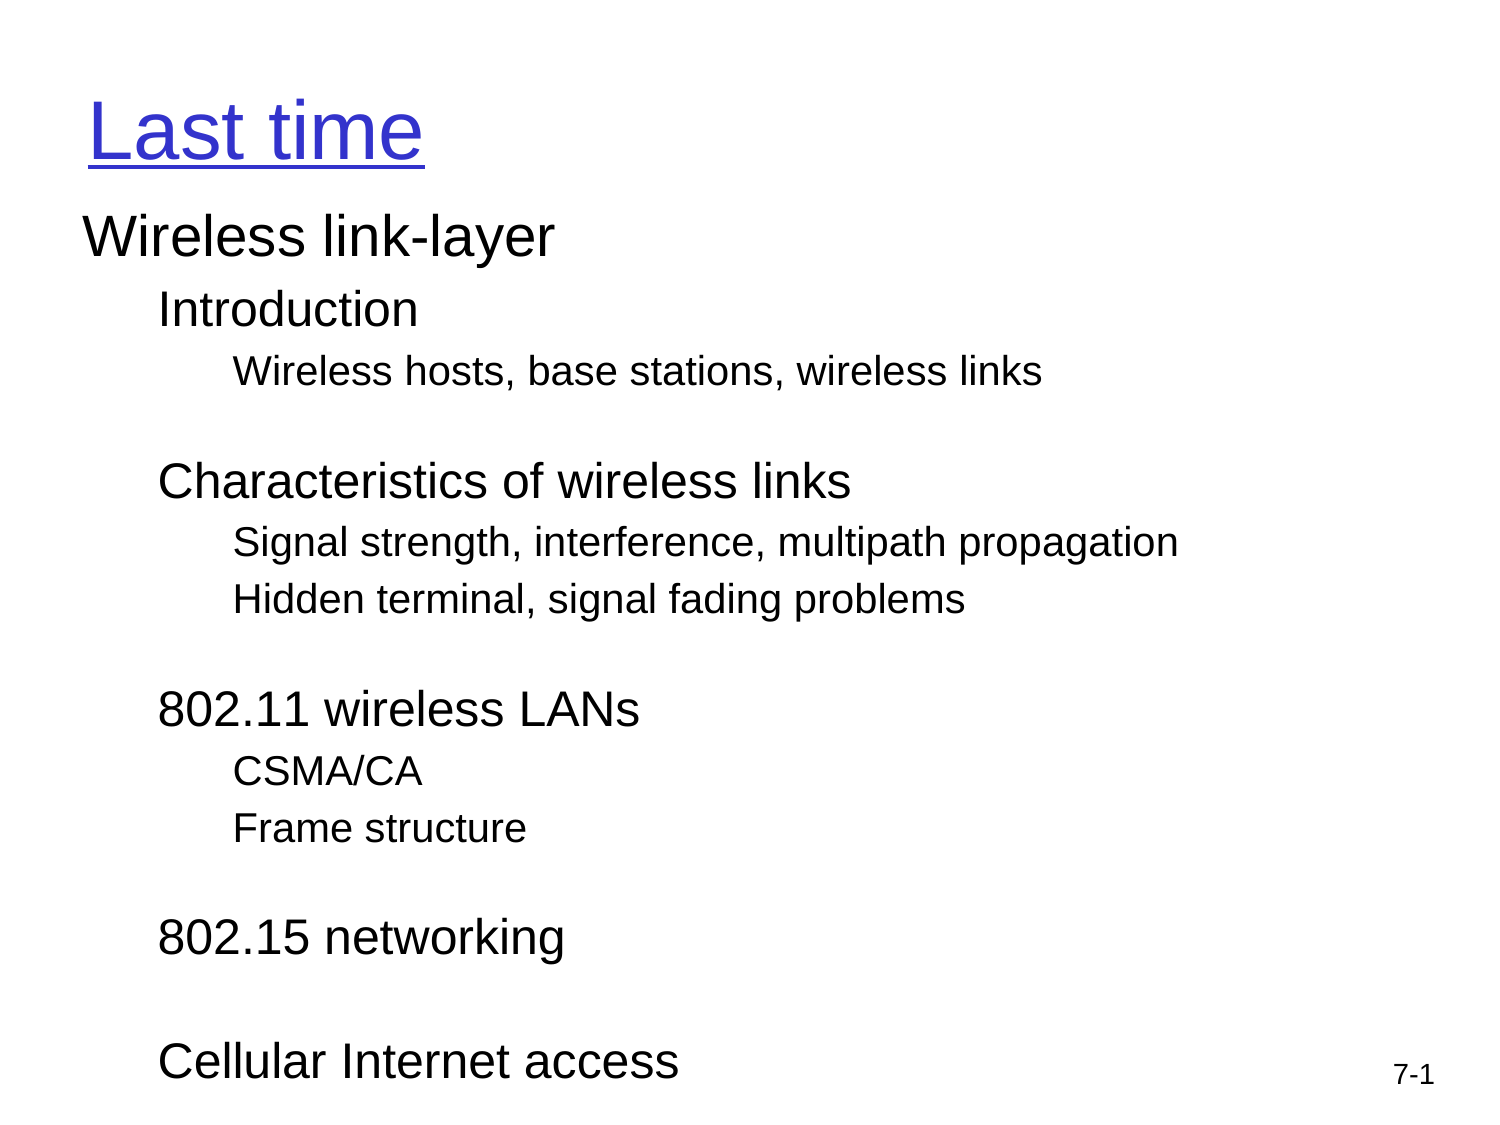

# Last time
Wireless link-layer
Introduction
Wireless hosts, base stations, wireless links
Characteristics of wireless links
Signal strength, interference, multipath propagation
Hidden terminal, signal fading problems
802.11 wireless LANs
CSMA/CA
Frame structure
802.15 networking
Cellular Internet access
1